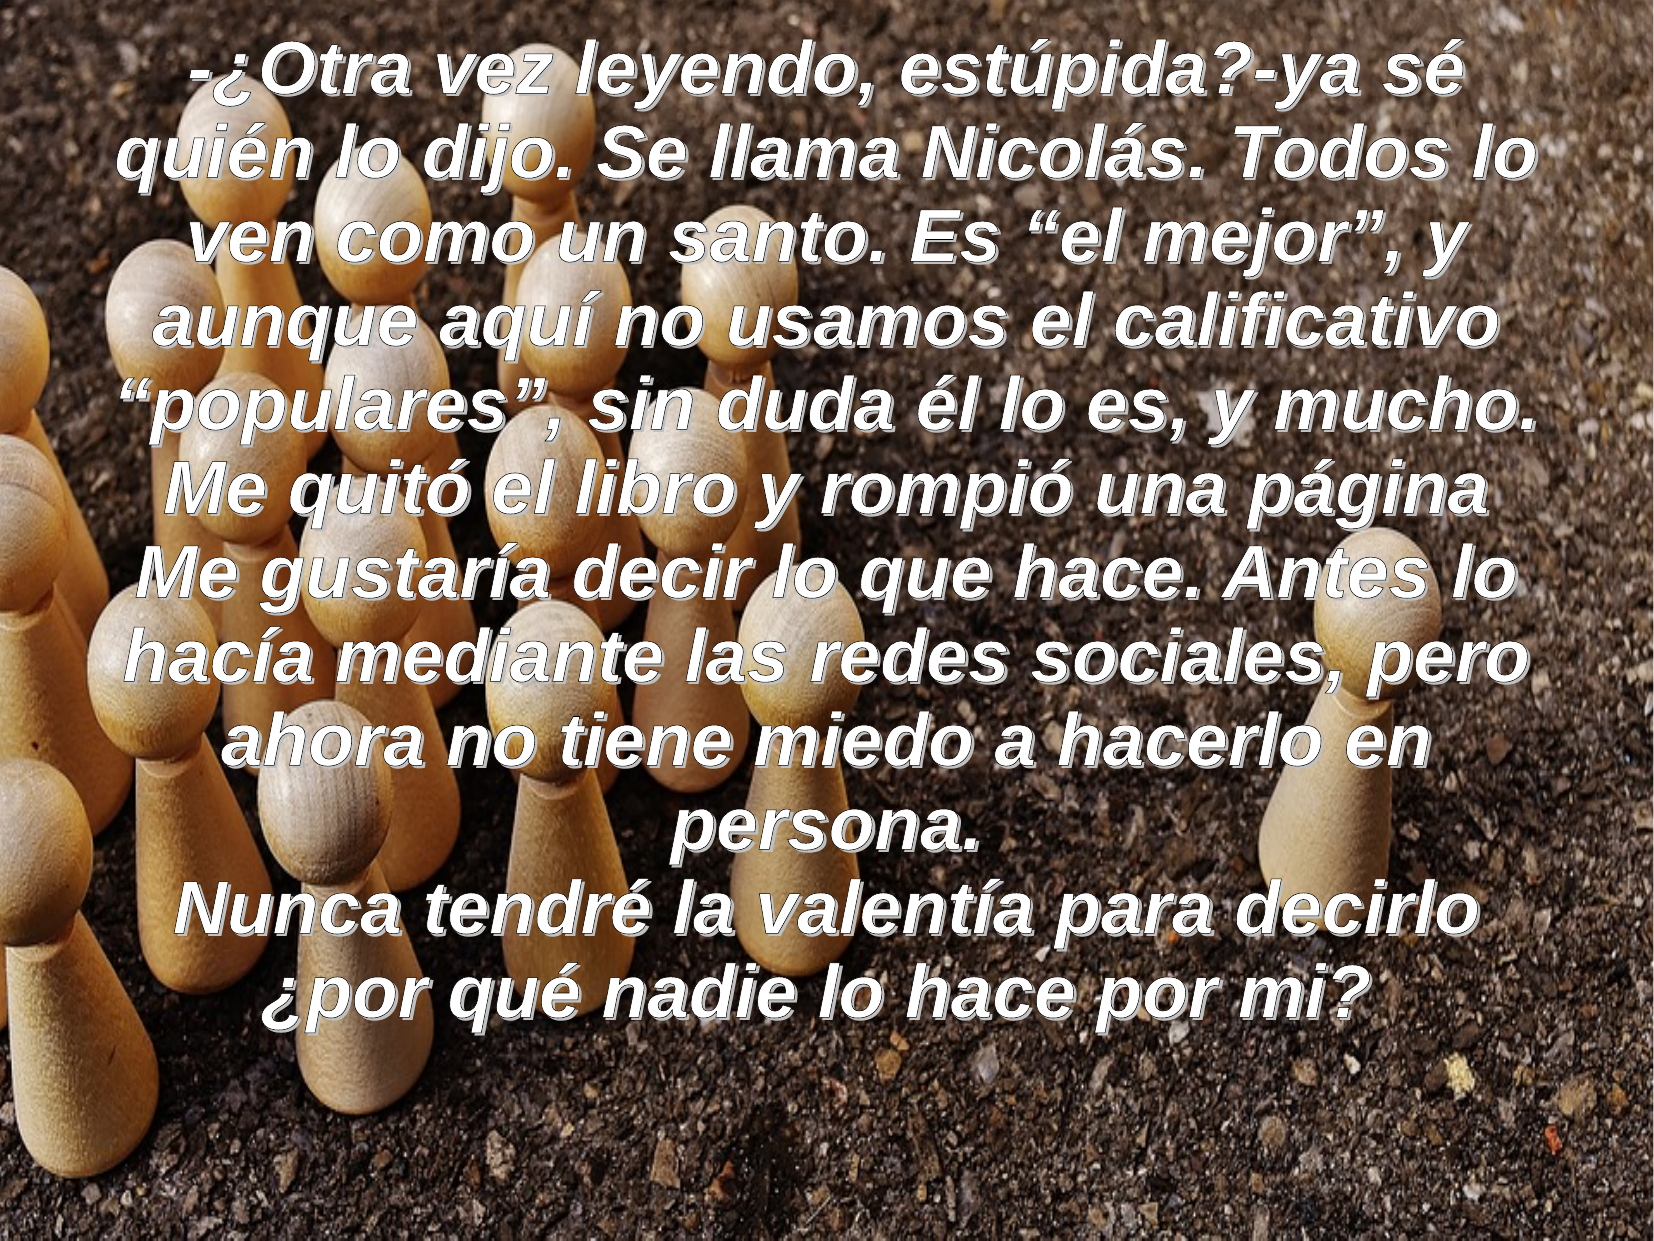

# -¿Otra vez leyendo, estúpida?-ya sé quién lo dijo. Se llama Nicolás. Todos lo ven como un santo. Es “el mejor”, y aunque aquí no usamos el calificativo “populares”, sin duda él lo es, y mucho.
Me quitó el libro y rompió una página
Me gustaría decir lo que hace. Antes lo hacía mediante las redes sociales, pero ahora no tiene miedo a hacerlo en persona.
Nunca tendré la valentía para decirlo ¿por qué nadie lo hace por mi?